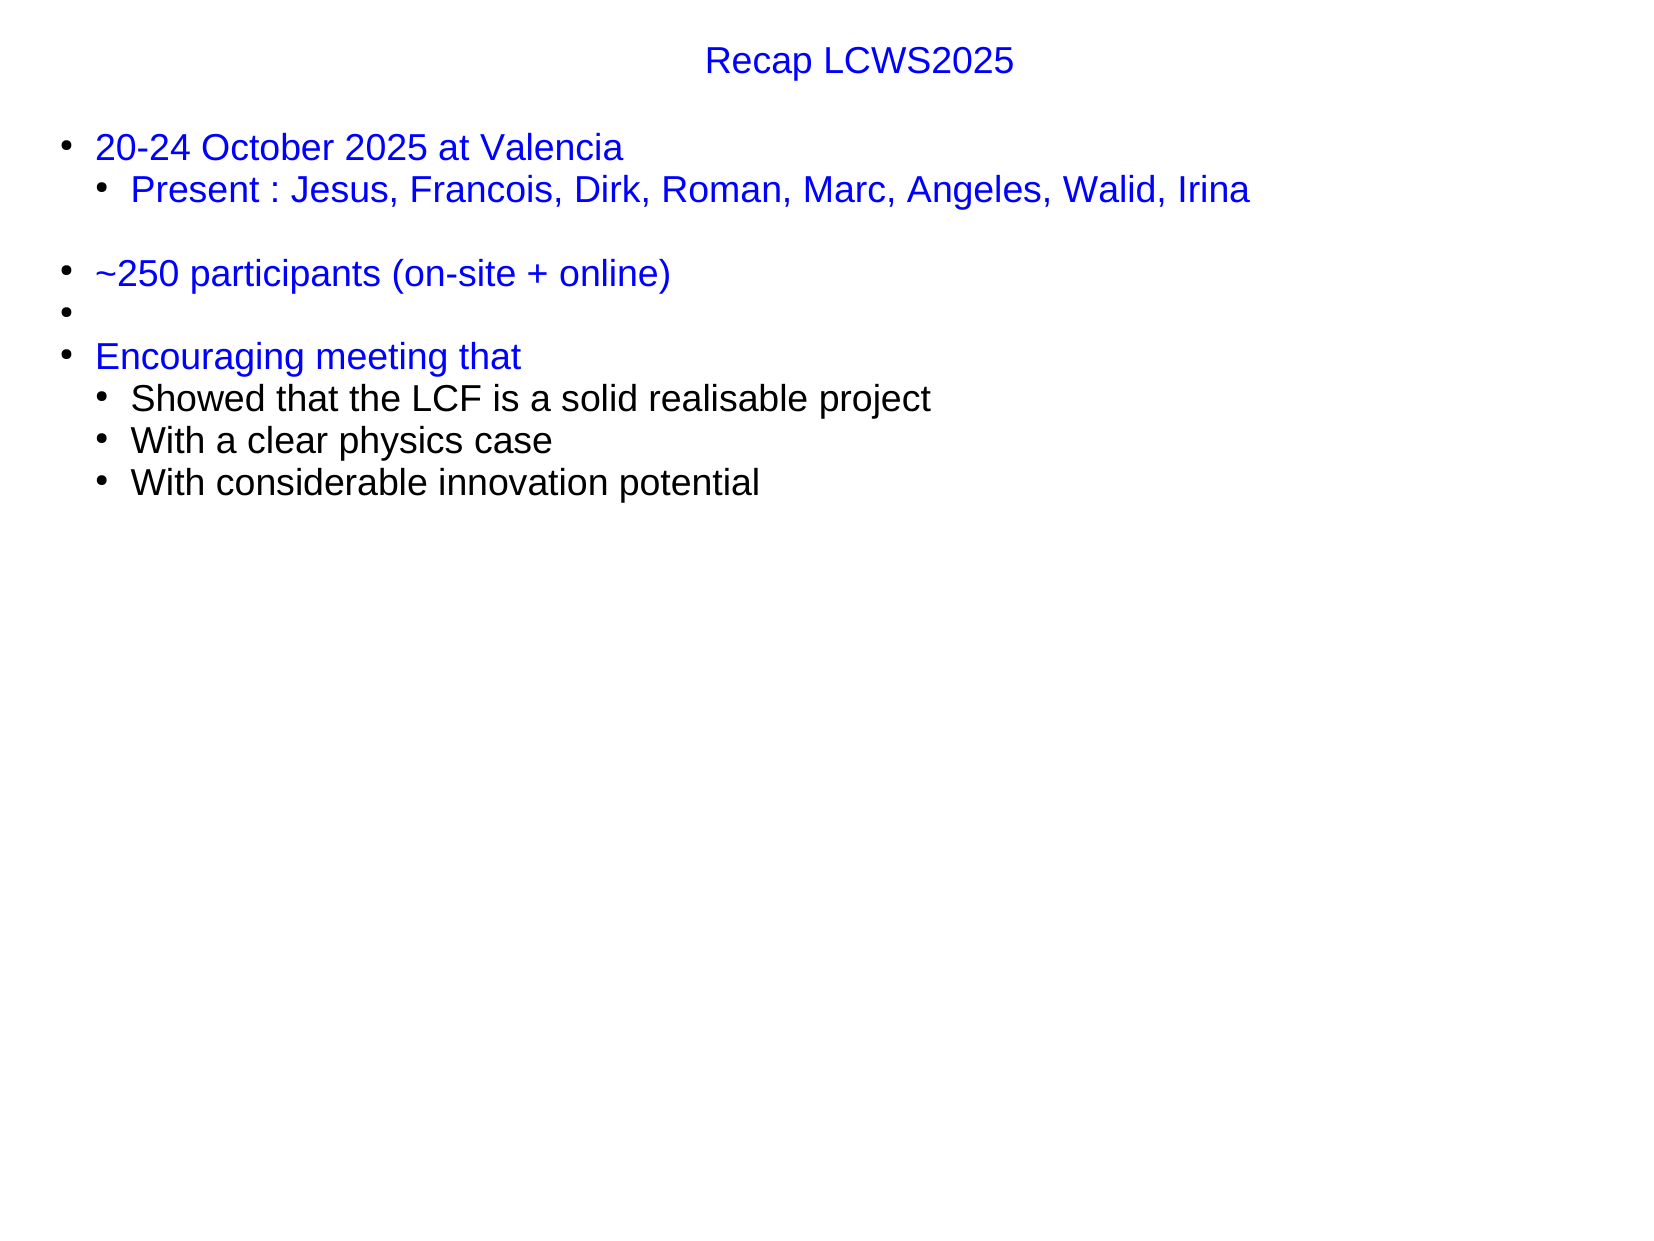

Recap LCWS2025
20-24 October 2025 at Valencia
Present : Jesus, Francois, Dirk, Roman, Marc, Angeles, Walid, Irina
~250 participants (on-site + online)
Encouraging meeting that
Showed that the LCF is a solid realisable project
With a clear physics case
With considerable innovation potential